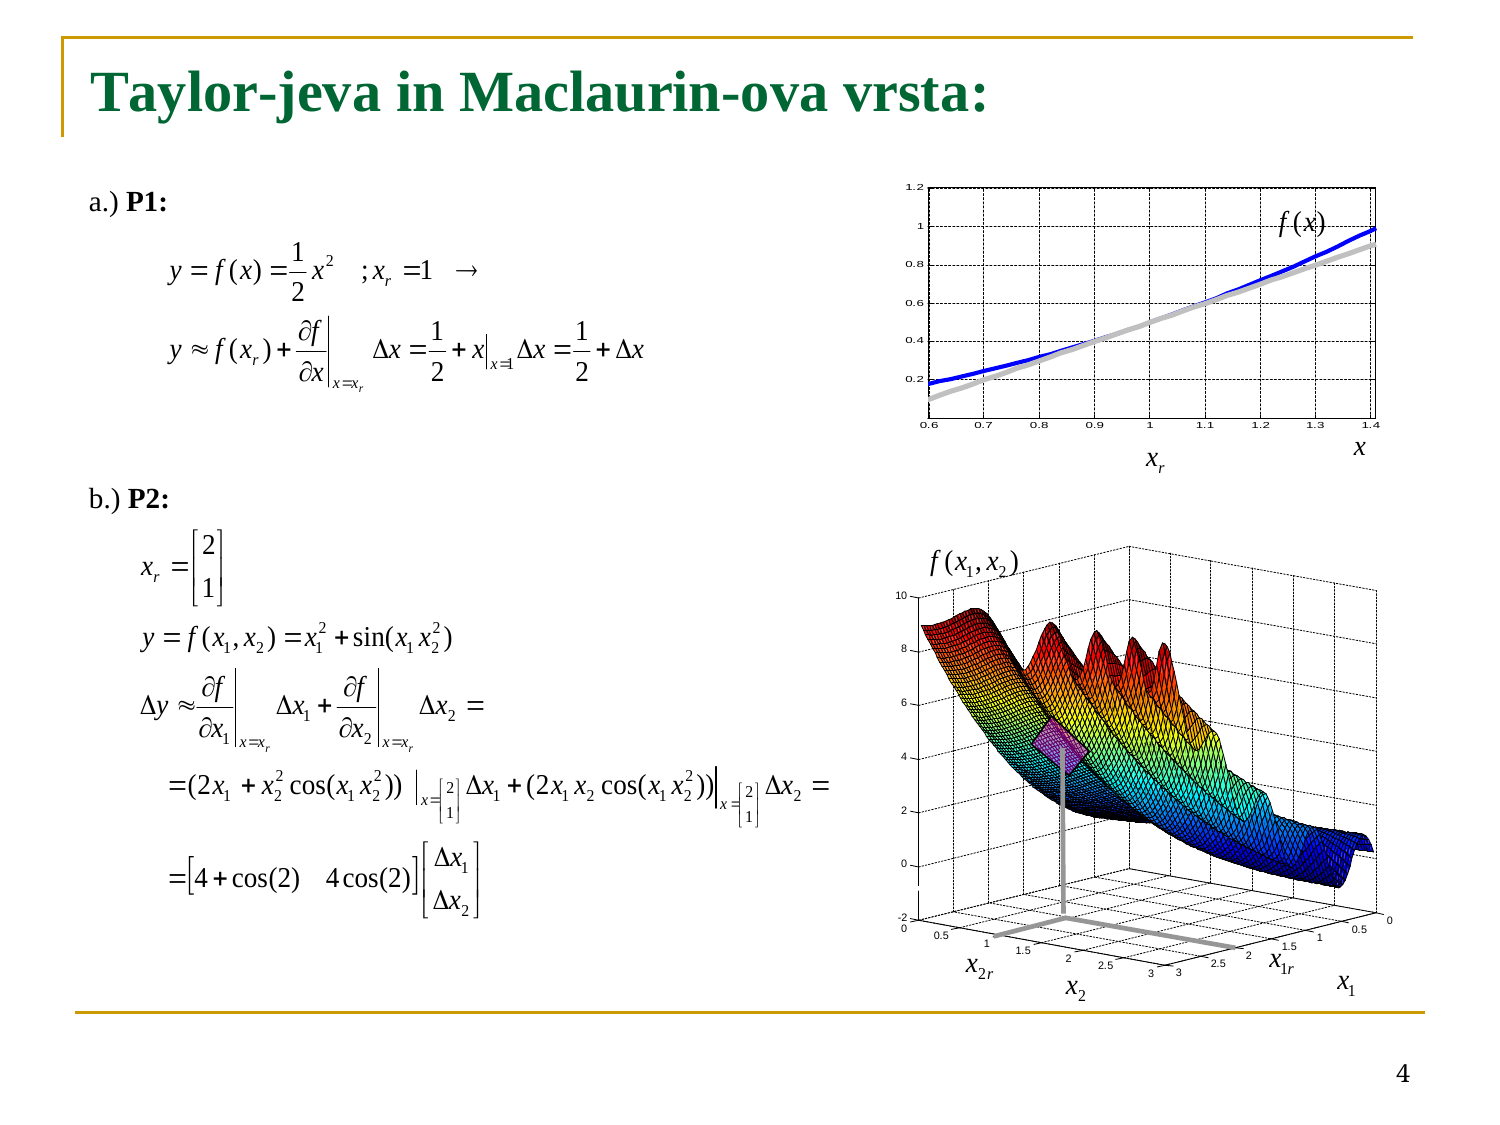

Taylor-jeva in Maclaurin-ova vrsta:
# a.) P1:
b.) P2: